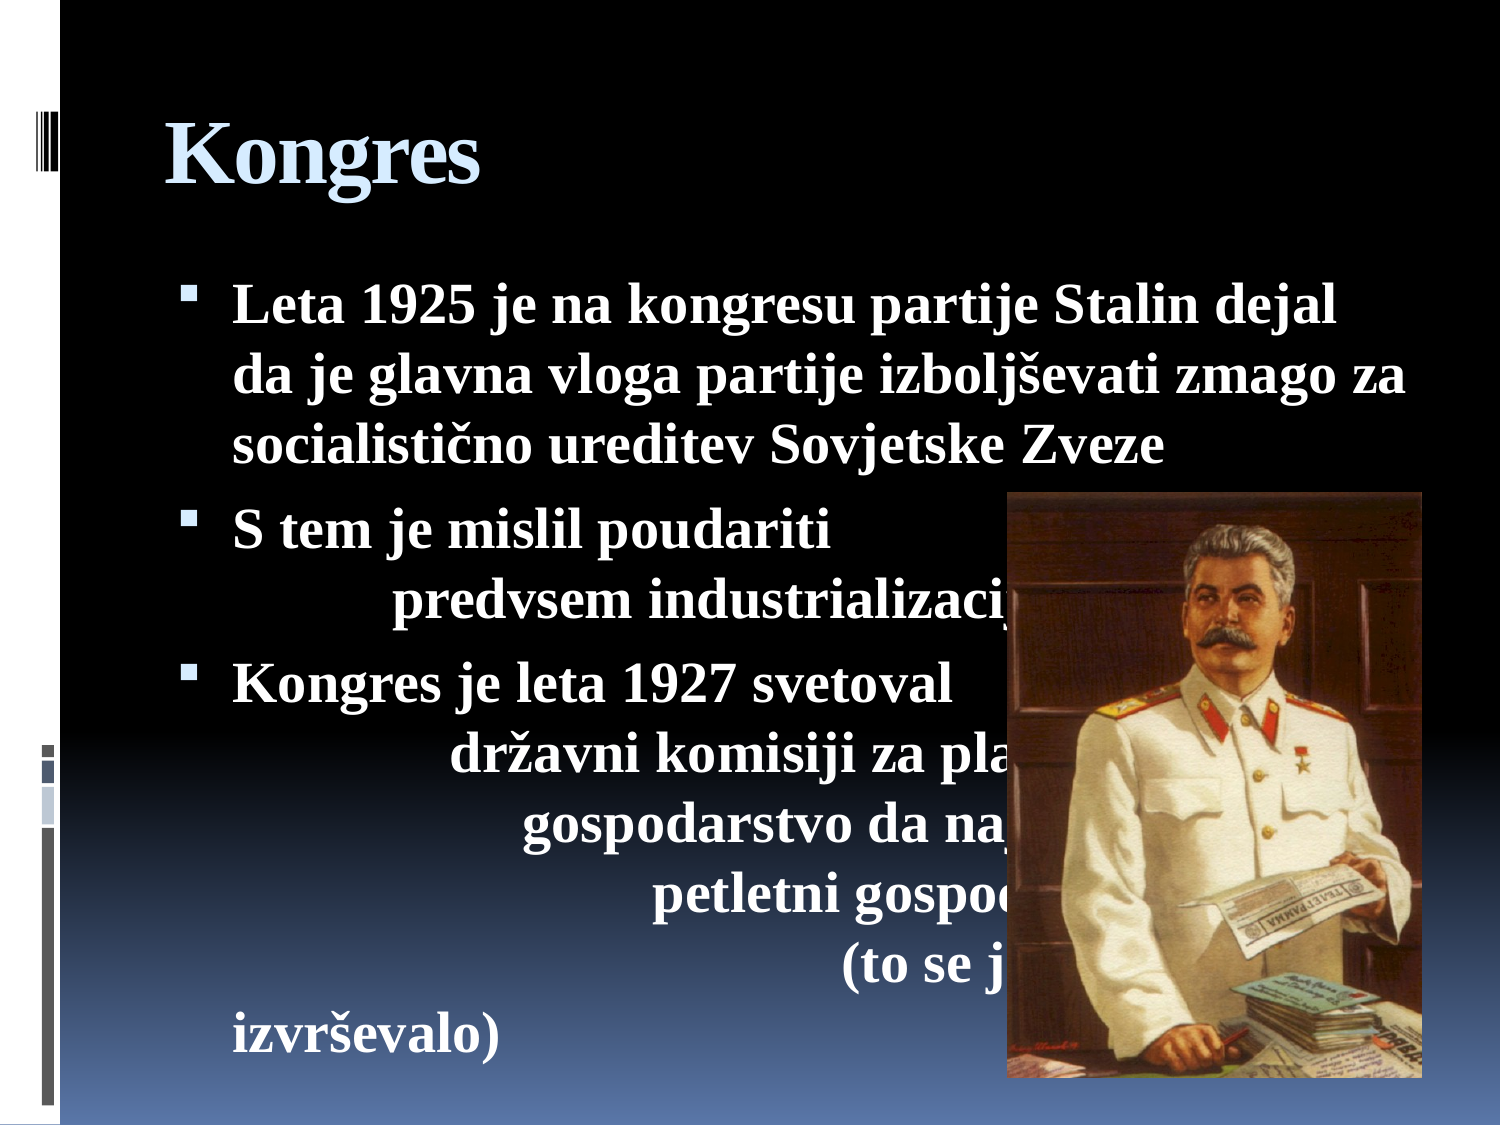

# Kongres
Leta 1925 je na kongresu partije Stalin dejal da je glavna vloga partije izboljševati zmago za socialistično ureditev Sovjetske Zveze
S tem je mislil poudariti predvsem industrializacijo
Kongres je leta 1927 svetoval državni komisiji za plansko gospodarstvo da naj uvede petletni gospodarski načrt (to se je zgodilo in izvrševalo)